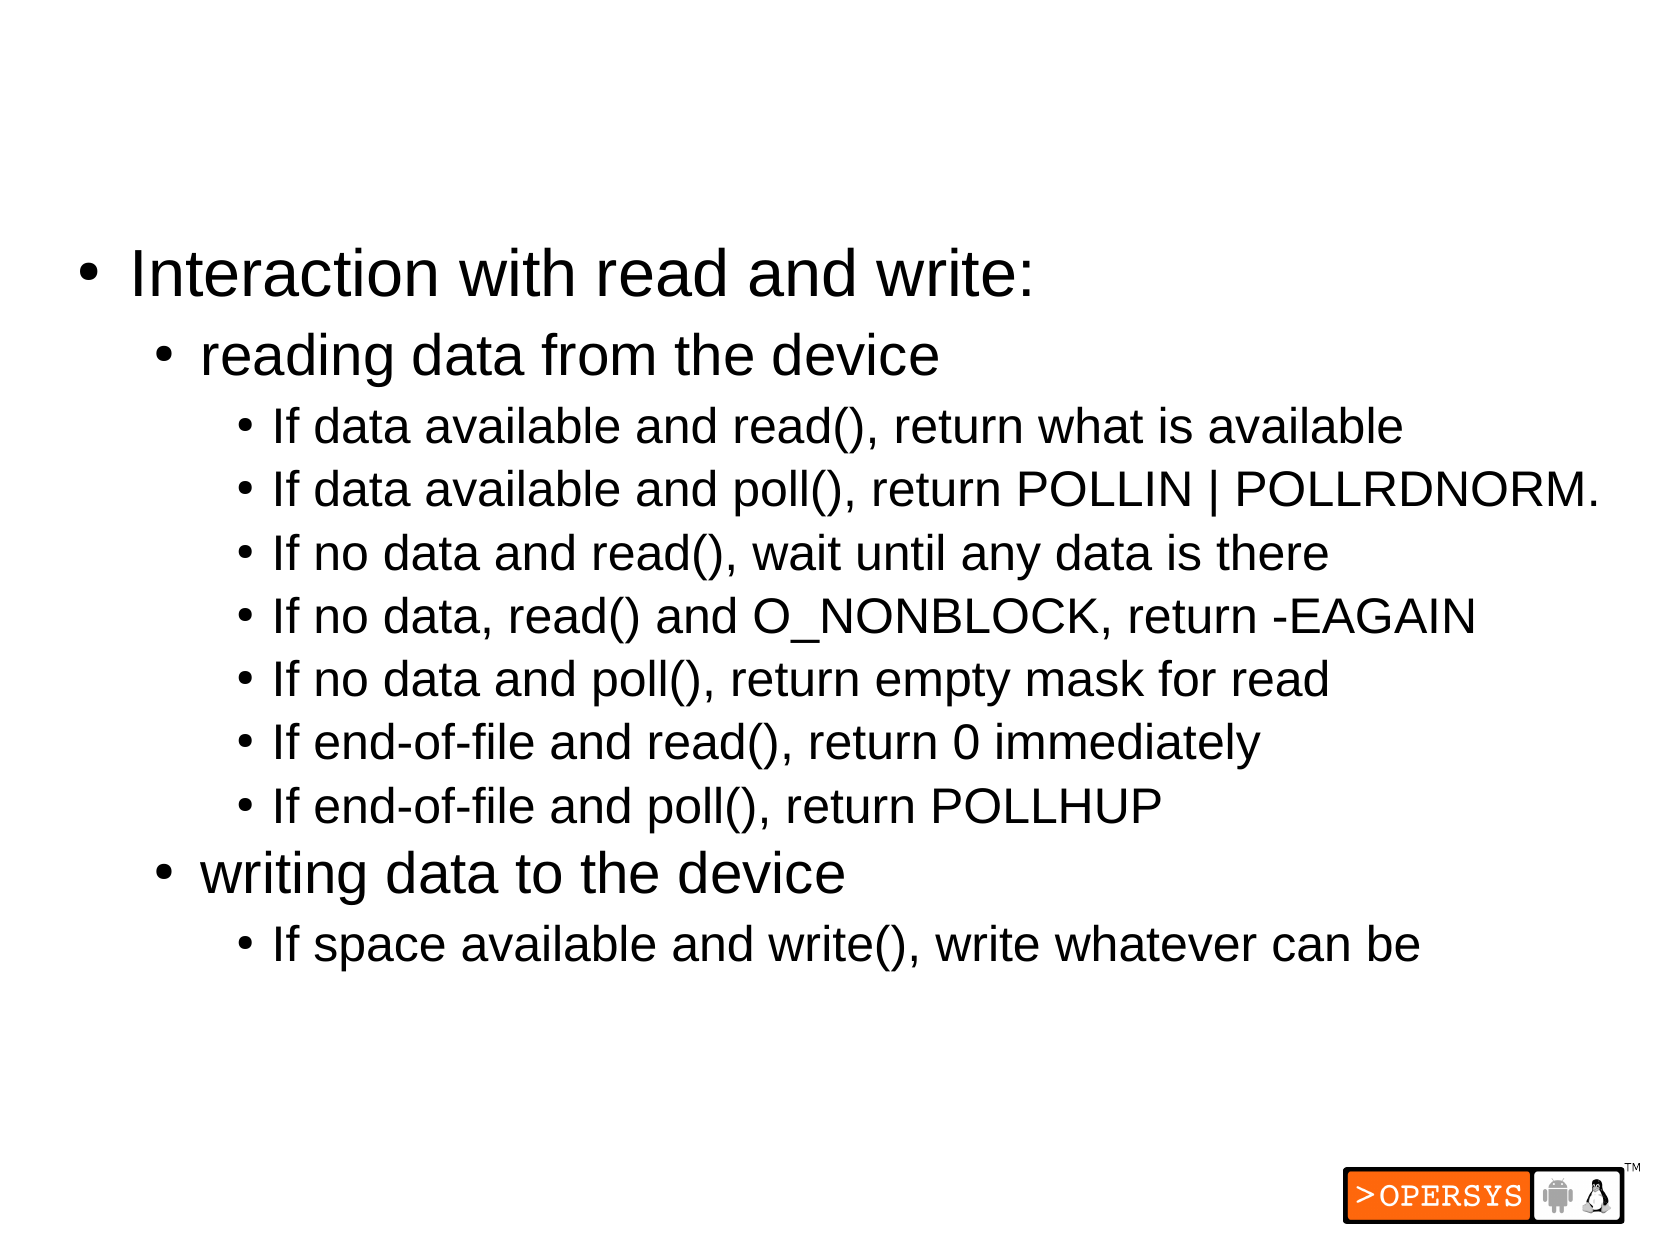

# Interaction with read and write:
reading data from the device
If data available and read(), return what is available
If data available and poll(), return POLLIN | POLLRDNORM.
If no data and read(), wait until any data is there
If no data, read() and O_NONBLOCK, return -EAGAIN
If no data and poll(), return empty mask for read
If end-of-file and read(), return 0 immediately
If end-of-file and poll(), return POLLHUP
writing data to the device
If space available and write(), write whatever can be